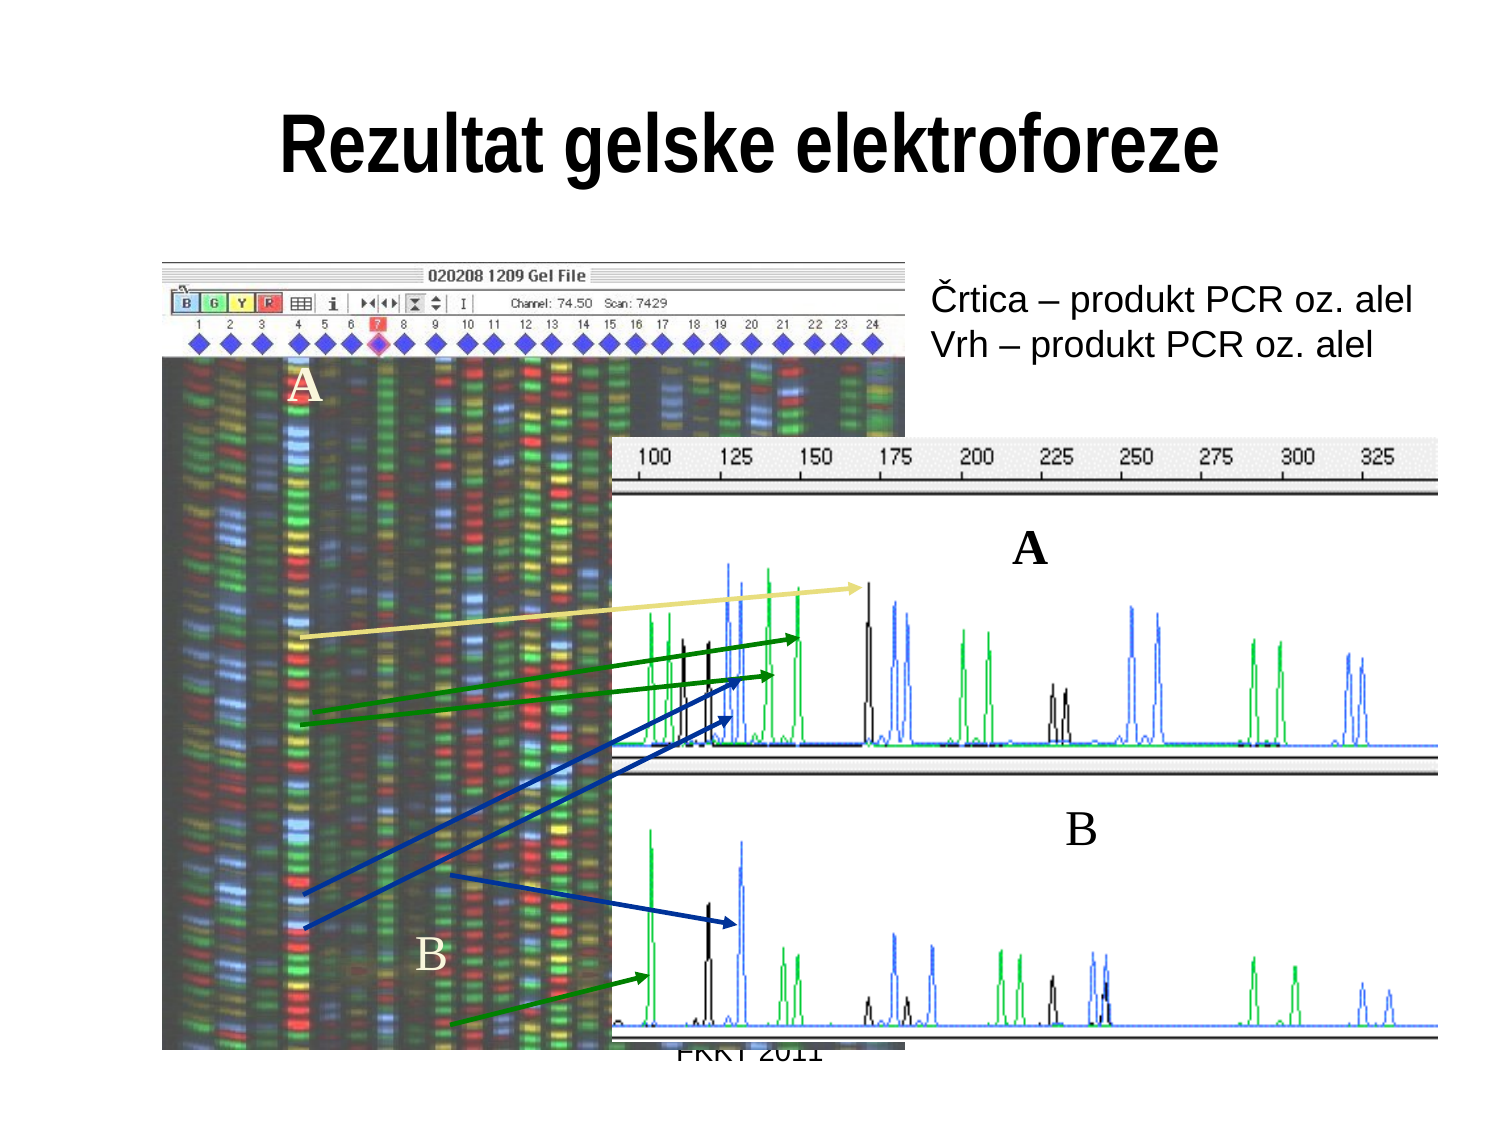

# Rezultat gelske elektroforeze
Črtica – produkt PCR oz. alel
Vrh – produkt PCR oz. alel
A
A
B
B
FKKT 2011